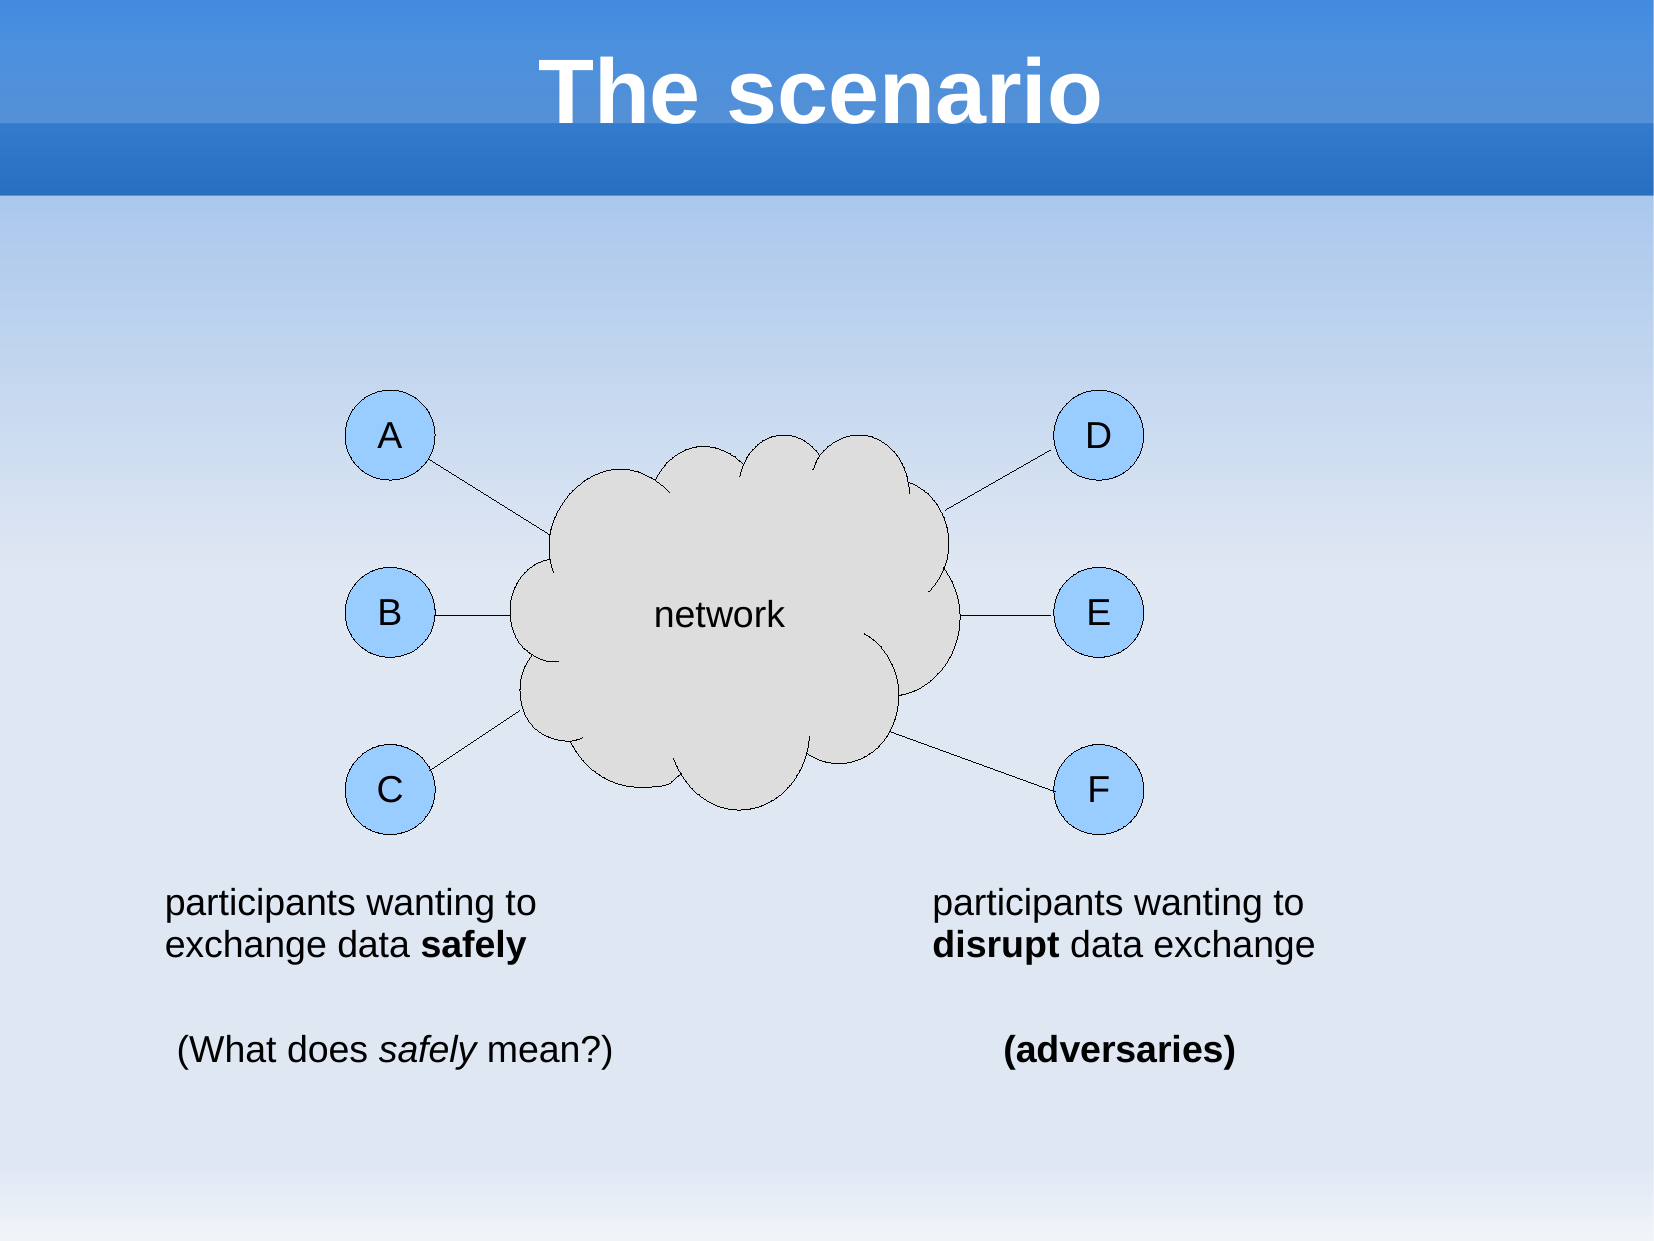

# The scenario
A
D
network
B
E
C
F
participants wanting to
exchange data safely
participants wanting to
disrupt data exchange
(What does safely mean?)
(adversaries)